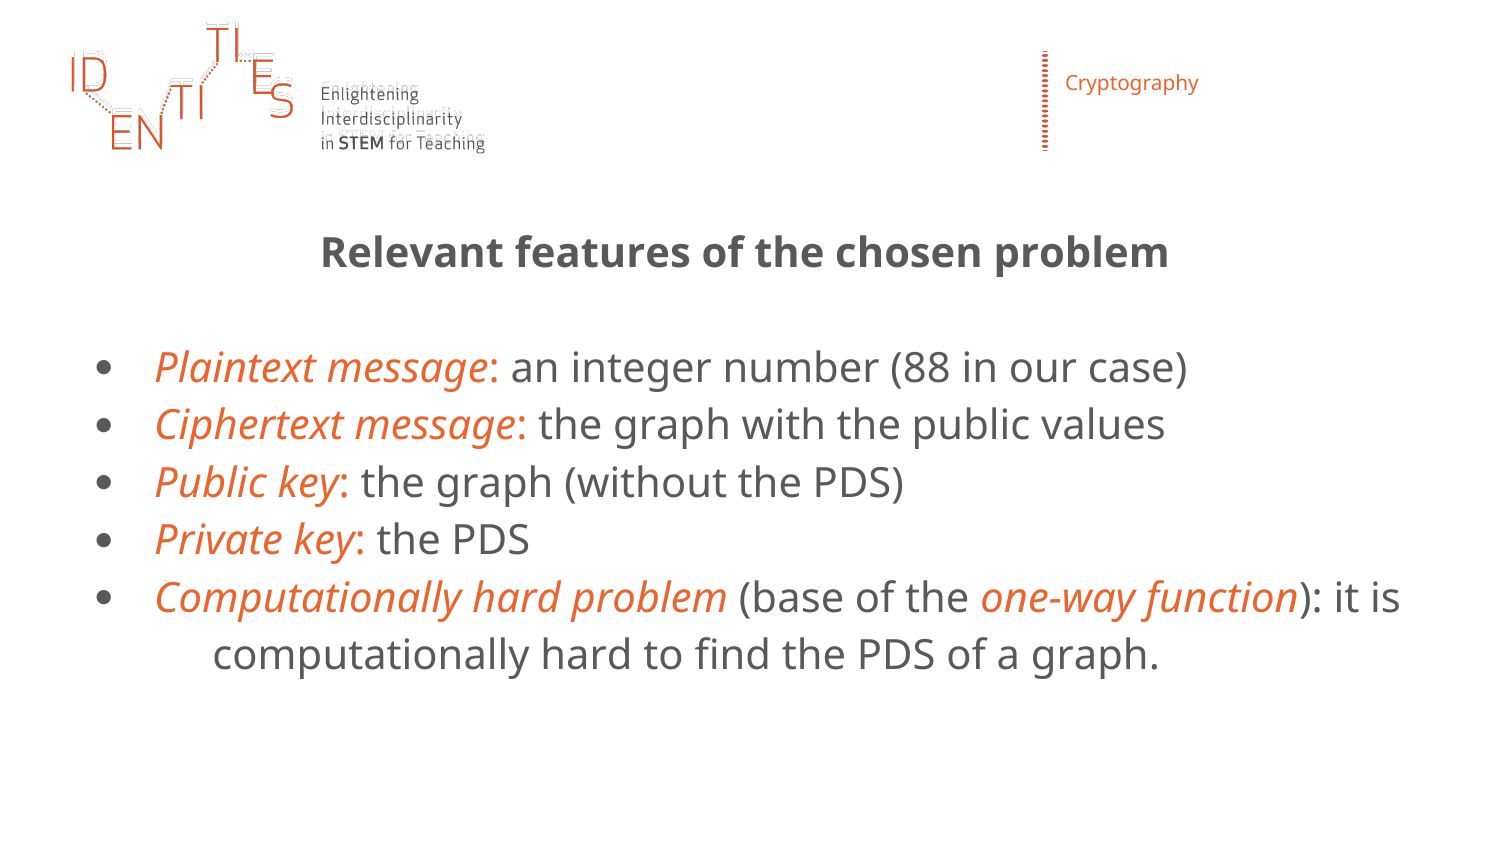

Cryptography
Relevant features of the chosen problem
Plaintext message: an integer number (88 in our case)
Ciphertext message: the graph with the public values
Public key: the graph (without the PDS)
Private key: the PDS
Computationally hard problem (base of the one-way function): it is computationally hard to find the PDS of a graph.